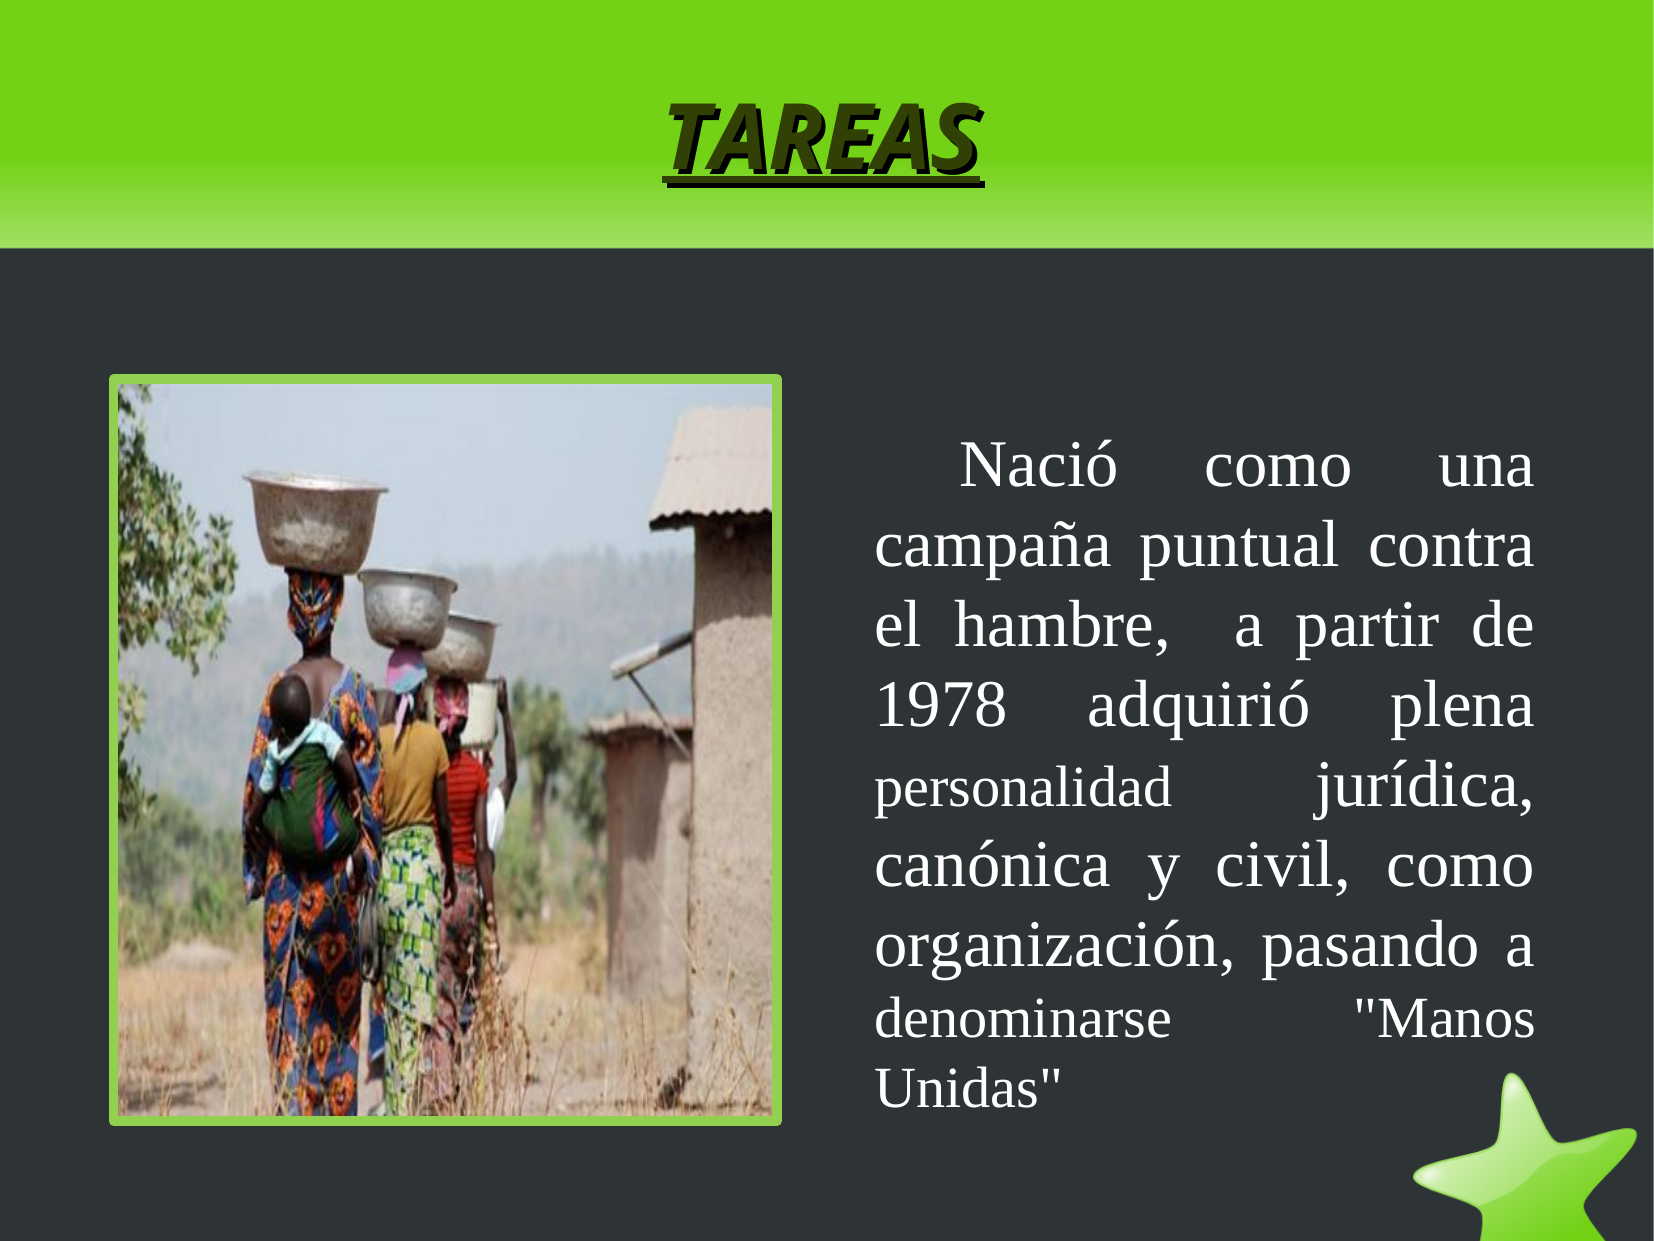

# TAREAS
 Nació como una campaña puntual contra el hambre, a partir de 1978 adquirió plena personalidad jurídica, canónica y civil, como organización, pasando a denominarse "Manos Unidas"